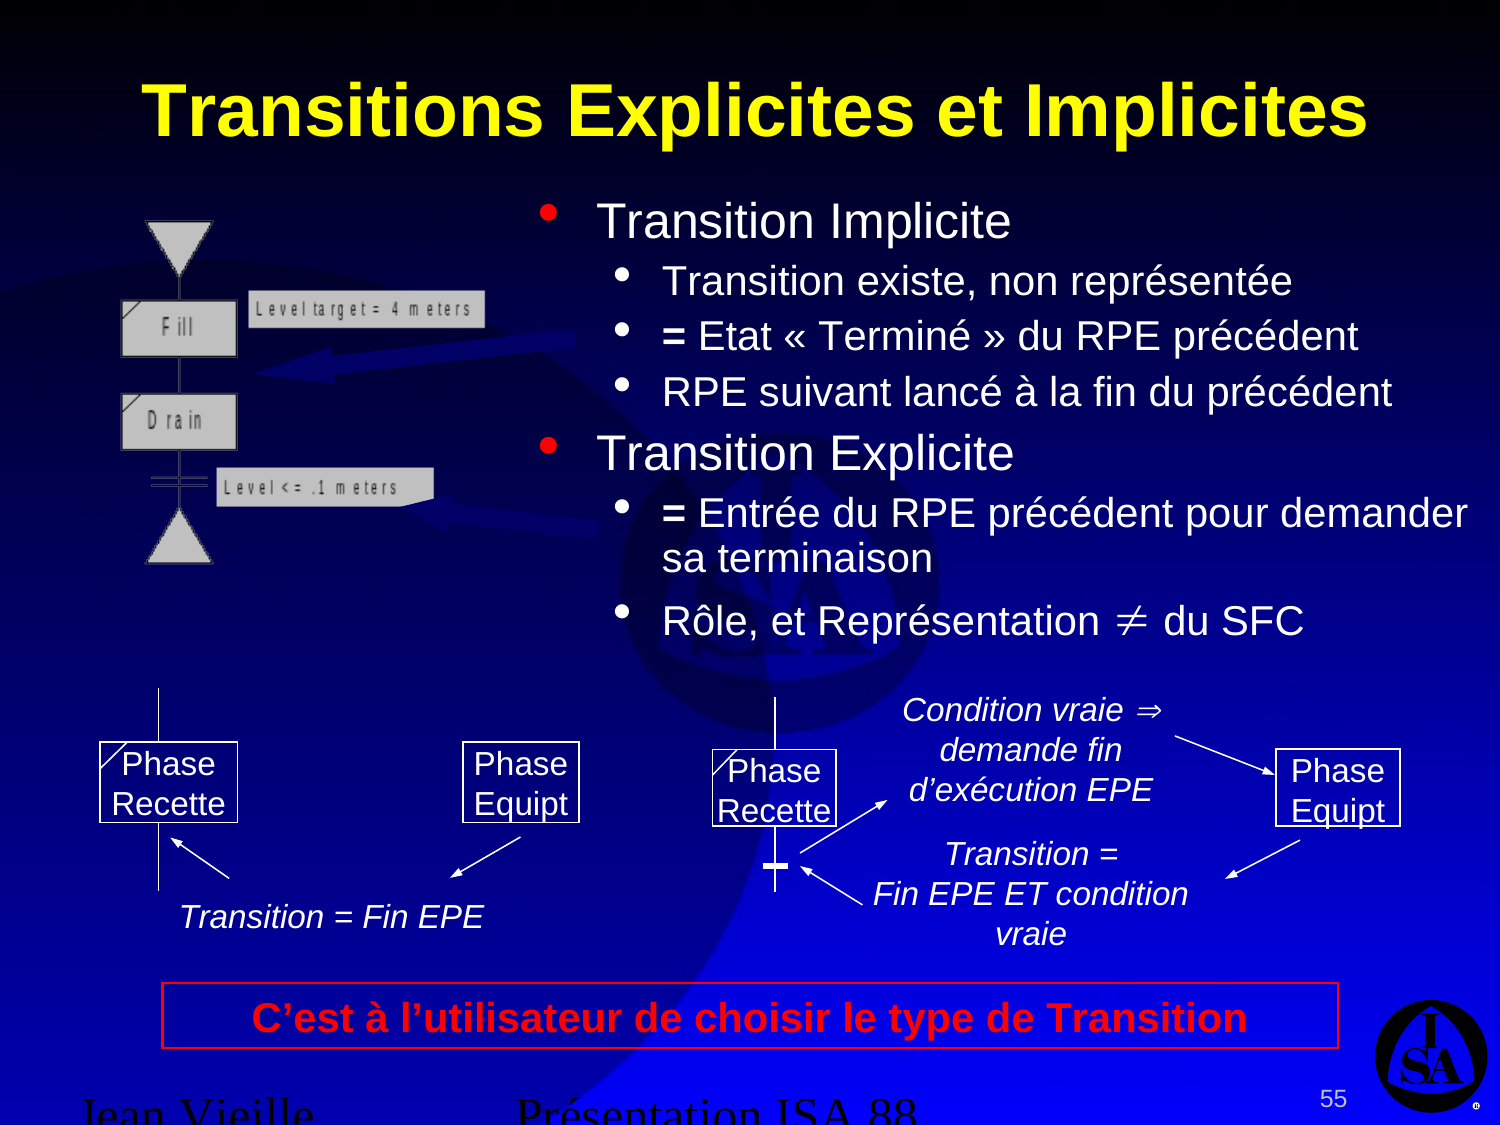

# Transitions Explicites et Implicites
Transition Implicite
Transition existe, non représentée
= Etat « Terminé » du RPE précédent
RPE suivant lancé à la fin du précédent
Transition Explicite
= Entrée du RPE précédent pour demander sa terminaison
Rôle, et Représentation  du SFC
Phase Recette
Phase Equipt
Transition = Fin EPE
Condition vraie  demande fin d’exécution EPE
Phase Equipt
Phase Recette
Transition =
Fin EPE ET condition vraie
C’est à l’utilisateur de choisir le type de Transition